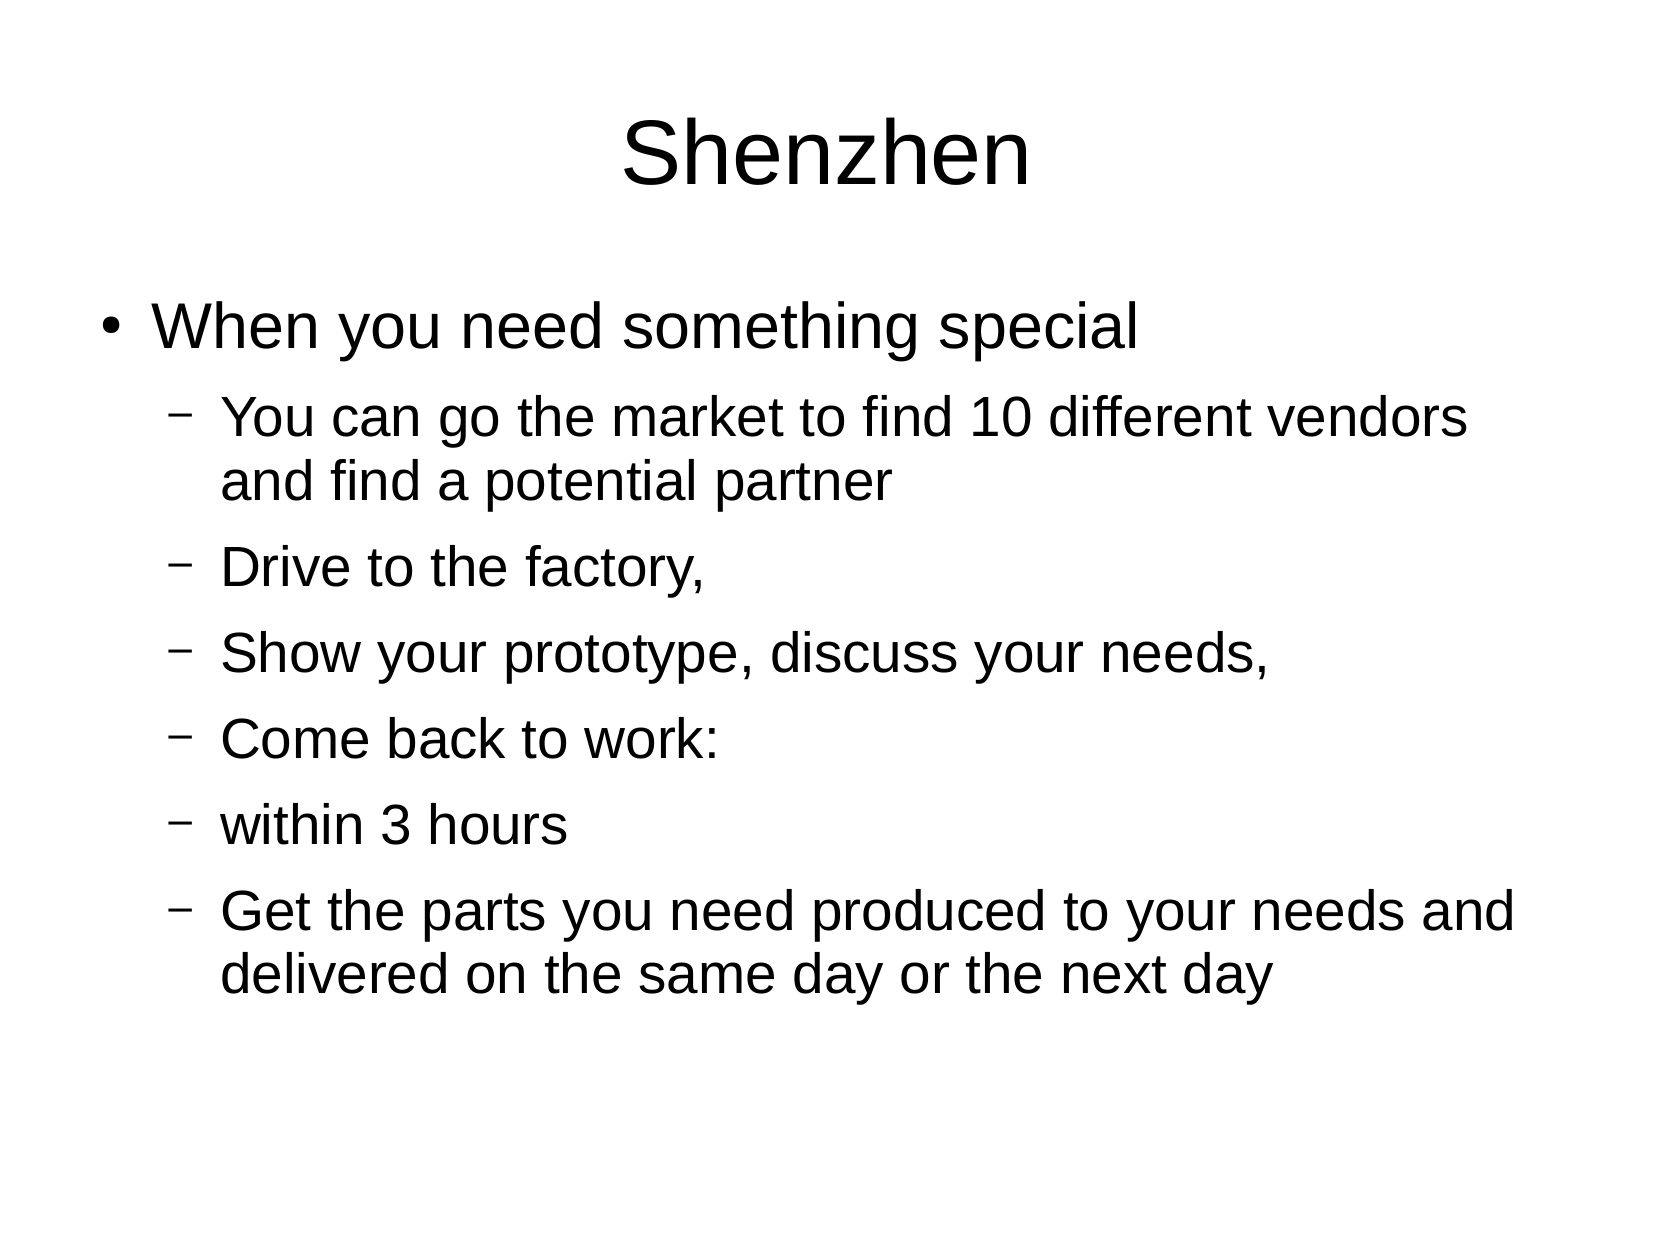

# Shenzhen
When you need something special
You can go the market to find 10 different vendors and find a potential partner
Drive to the factory,
Show your prototype, discuss your needs,
Come back to work:
within 3 hours
Get the parts you need produced to your needs and delivered on the same day or the next day